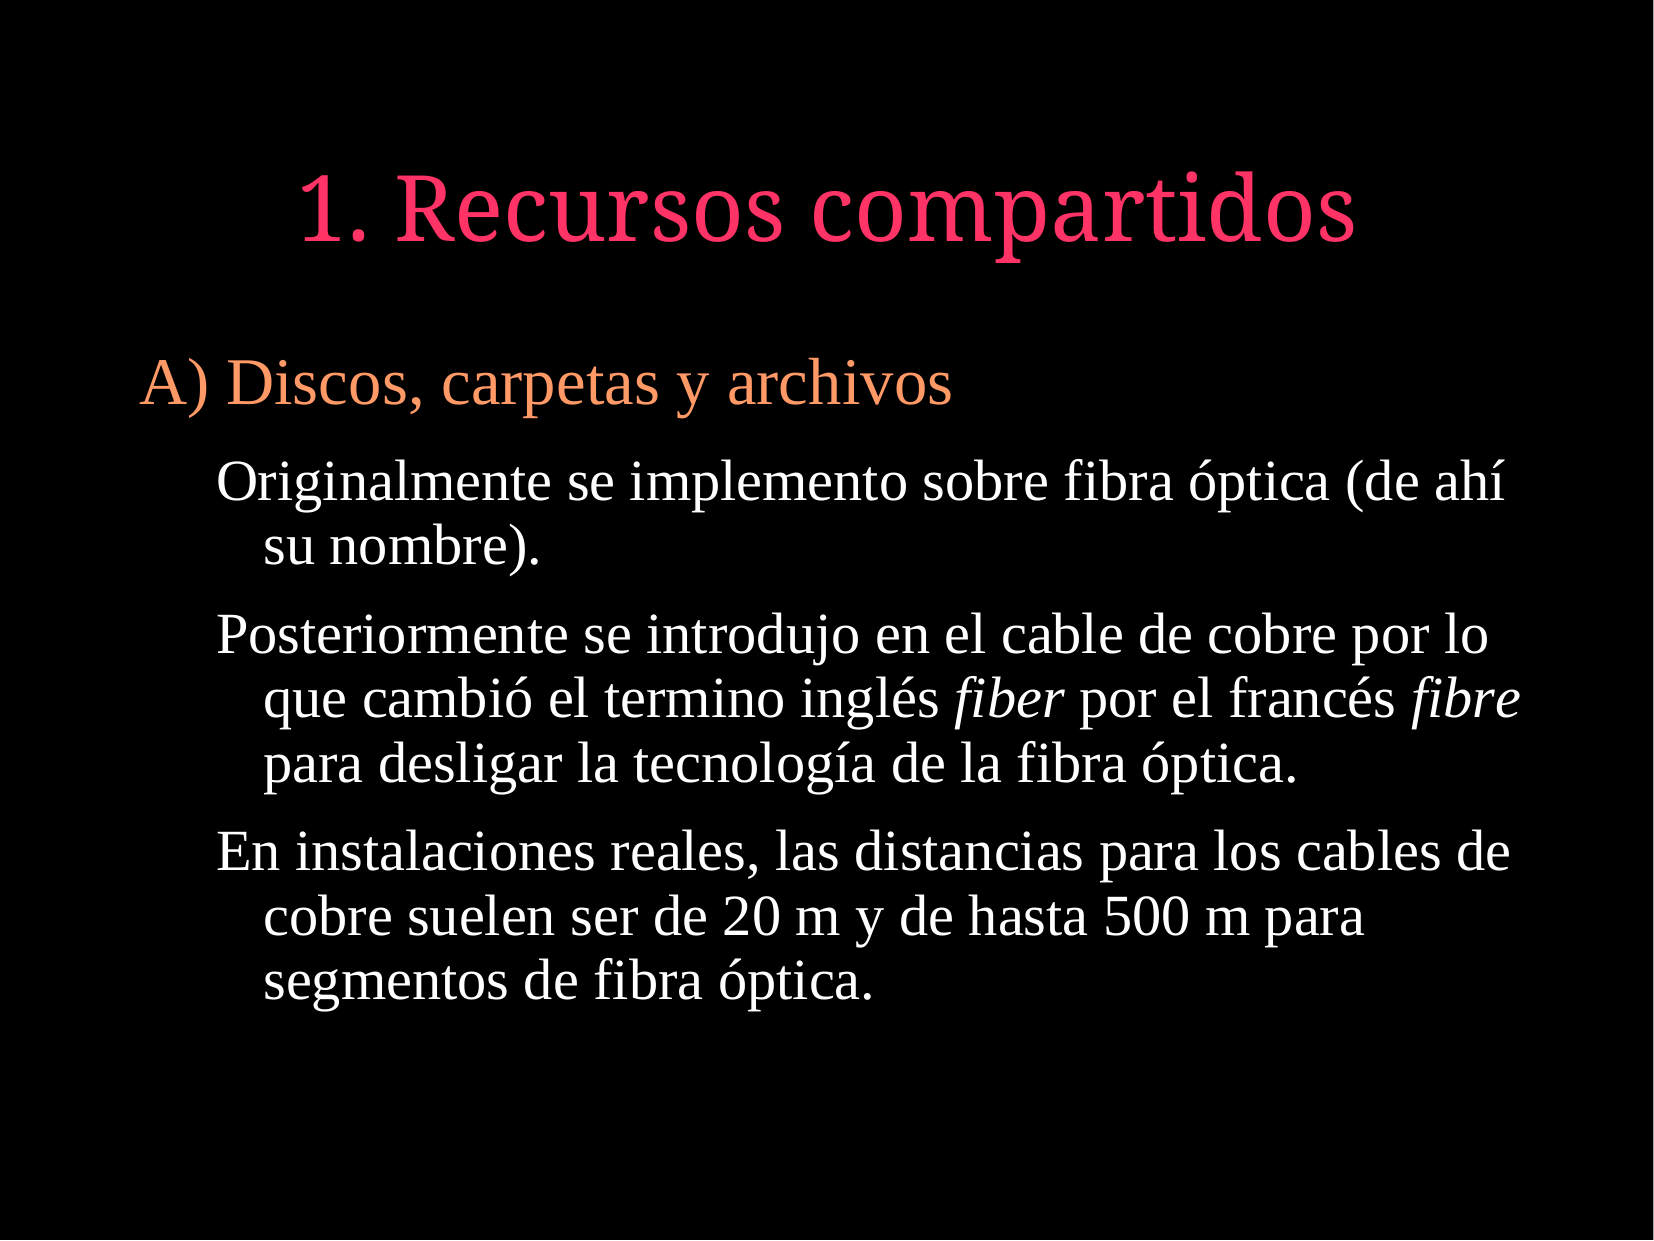

# 1. Recursos compartidos
A) Discos, carpetas y archivos
Originalmente se implemento sobre fibra óptica (de ahí su nombre).
Posteriormente se introdujo en el cable de cobre por lo que cambió el termino inglés fiber por el francés fibre para desligar la tecnología de la fibra óptica.
En instalaciones reales, las distancias para los cables de cobre suelen ser de 20 m y de hasta 500 m para segmentos de fibra óptica.